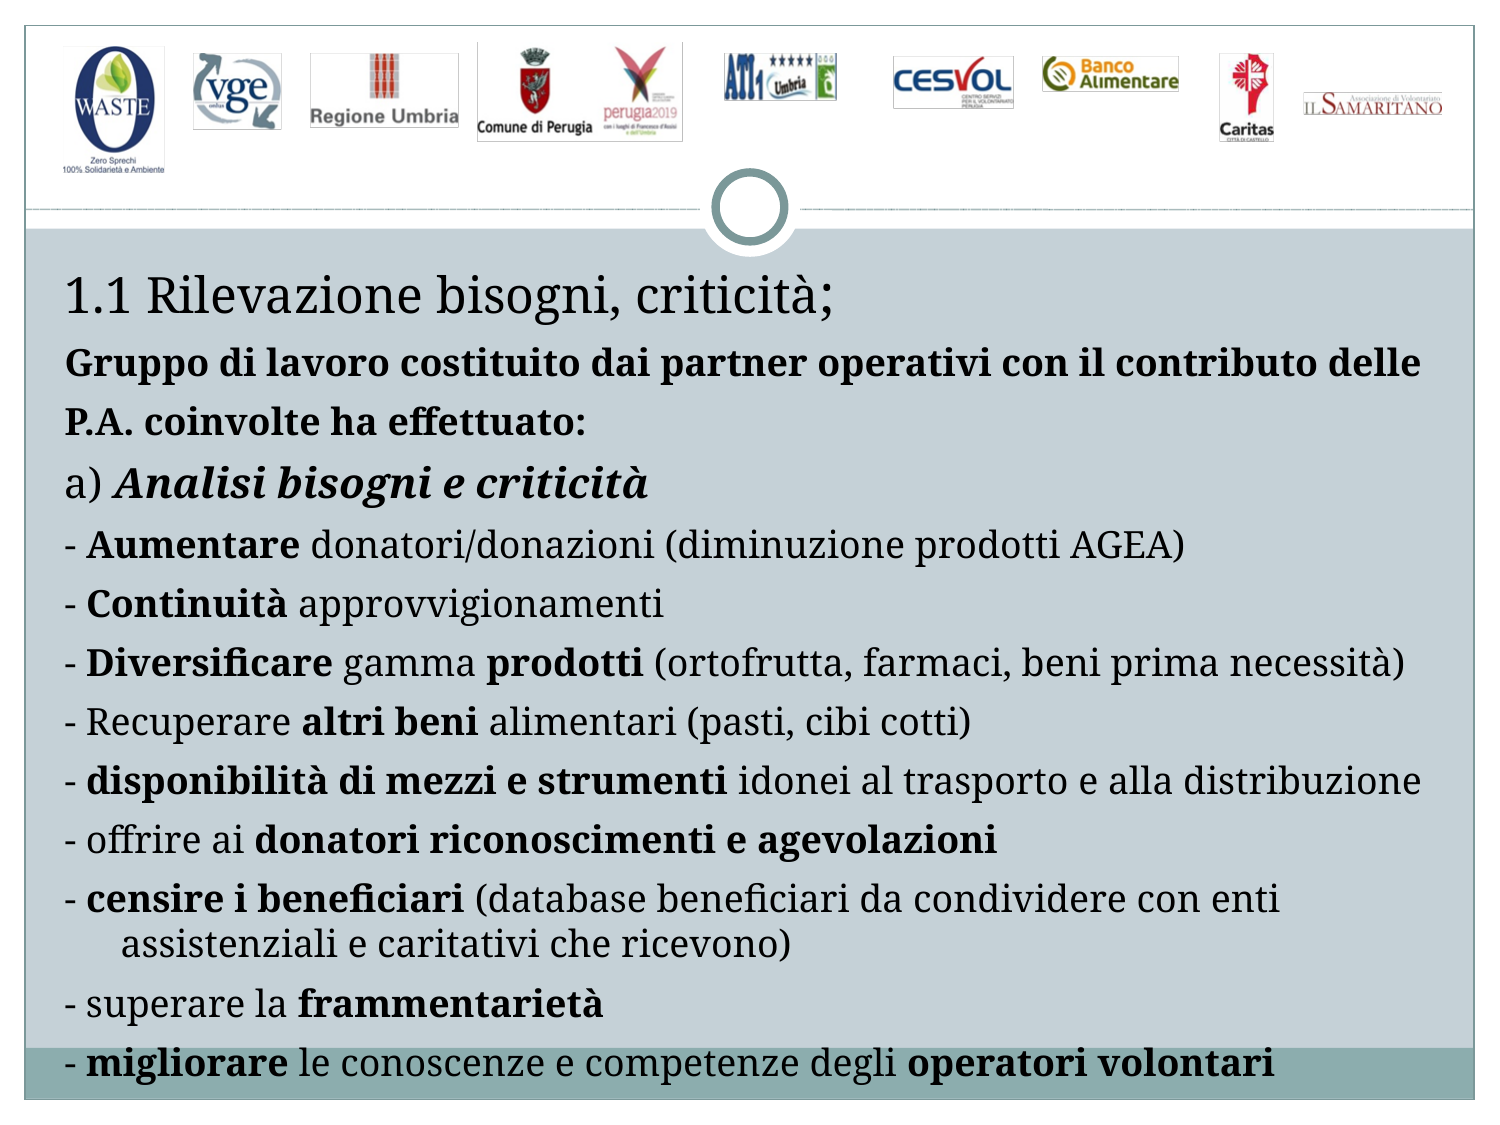

#
1.1 Rilevazione bisogni, criticità;
Gruppo di lavoro costituito dai partner operativi con il contributo delle
P.A. coinvolte ha effettuato:
a) Analisi bisogni e criticità
- Aumentare donatori/donazioni (diminuzione prodotti AGEA)
- Continuità approvvigionamenti
- Diversificare gamma prodotti (ortofrutta, farmaci, beni prima necessità)
- Recuperare altri beni alimentari (pasti, cibi cotti)
- disponibilità di mezzi e strumenti idonei al trasporto e alla distribuzione
- offrire ai donatori riconoscimenti e agevolazioni
- censire i beneficiari (database beneficiari da condividere con enti assistenziali e caritativi che ricevono)
- superare la frammentarietà
- migliorare le conoscenze e competenze degli operatori volontari